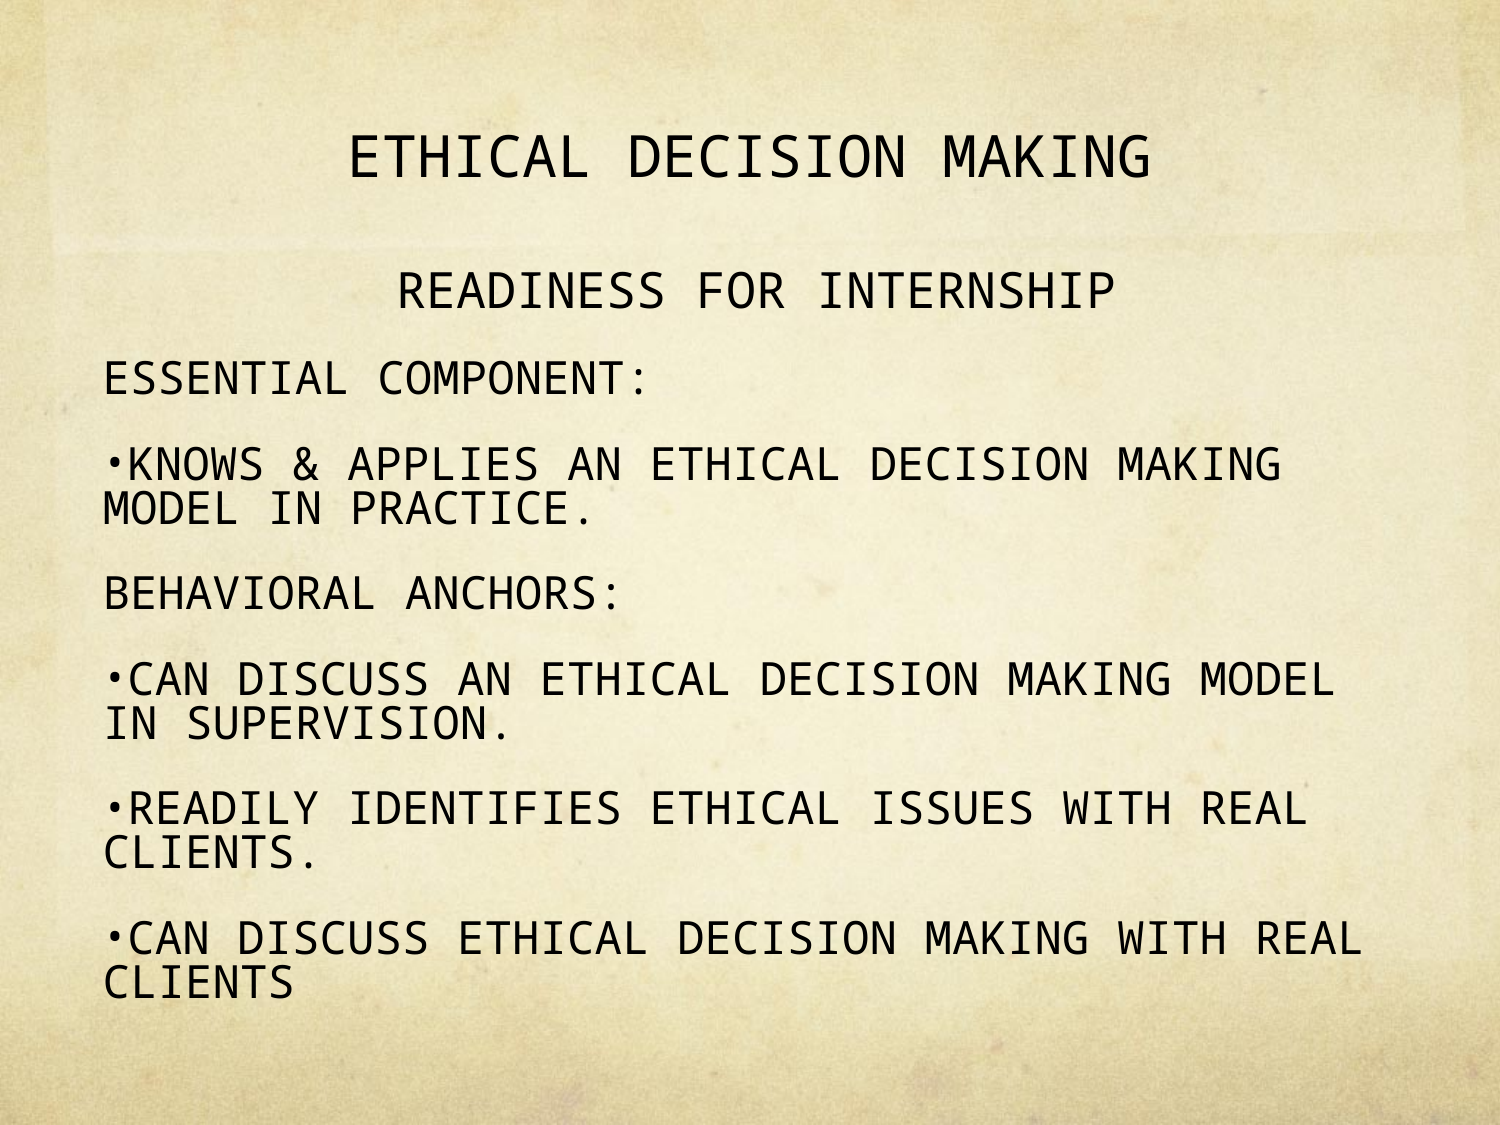

# ETHICAL DECISION MAKING
READINESS FOR INTERNSHIP
ESSENTIAL COMPONENT:
KNOWS & APPLIES AN ETHICAL DECISION MAKING MODEL IN PRACTICE.
BEHAVIORAL ANCHORS:
CAN DISCUSS AN ETHICAL DECISION MAKING MODEL IN SUPERVISION.
READILY IDENTIFIES ETHICAL ISSUES WITH REAL CLIENTS.
CAN DISCUSS ETHICAL DECISION MAKING WITH REAL CLIENTS